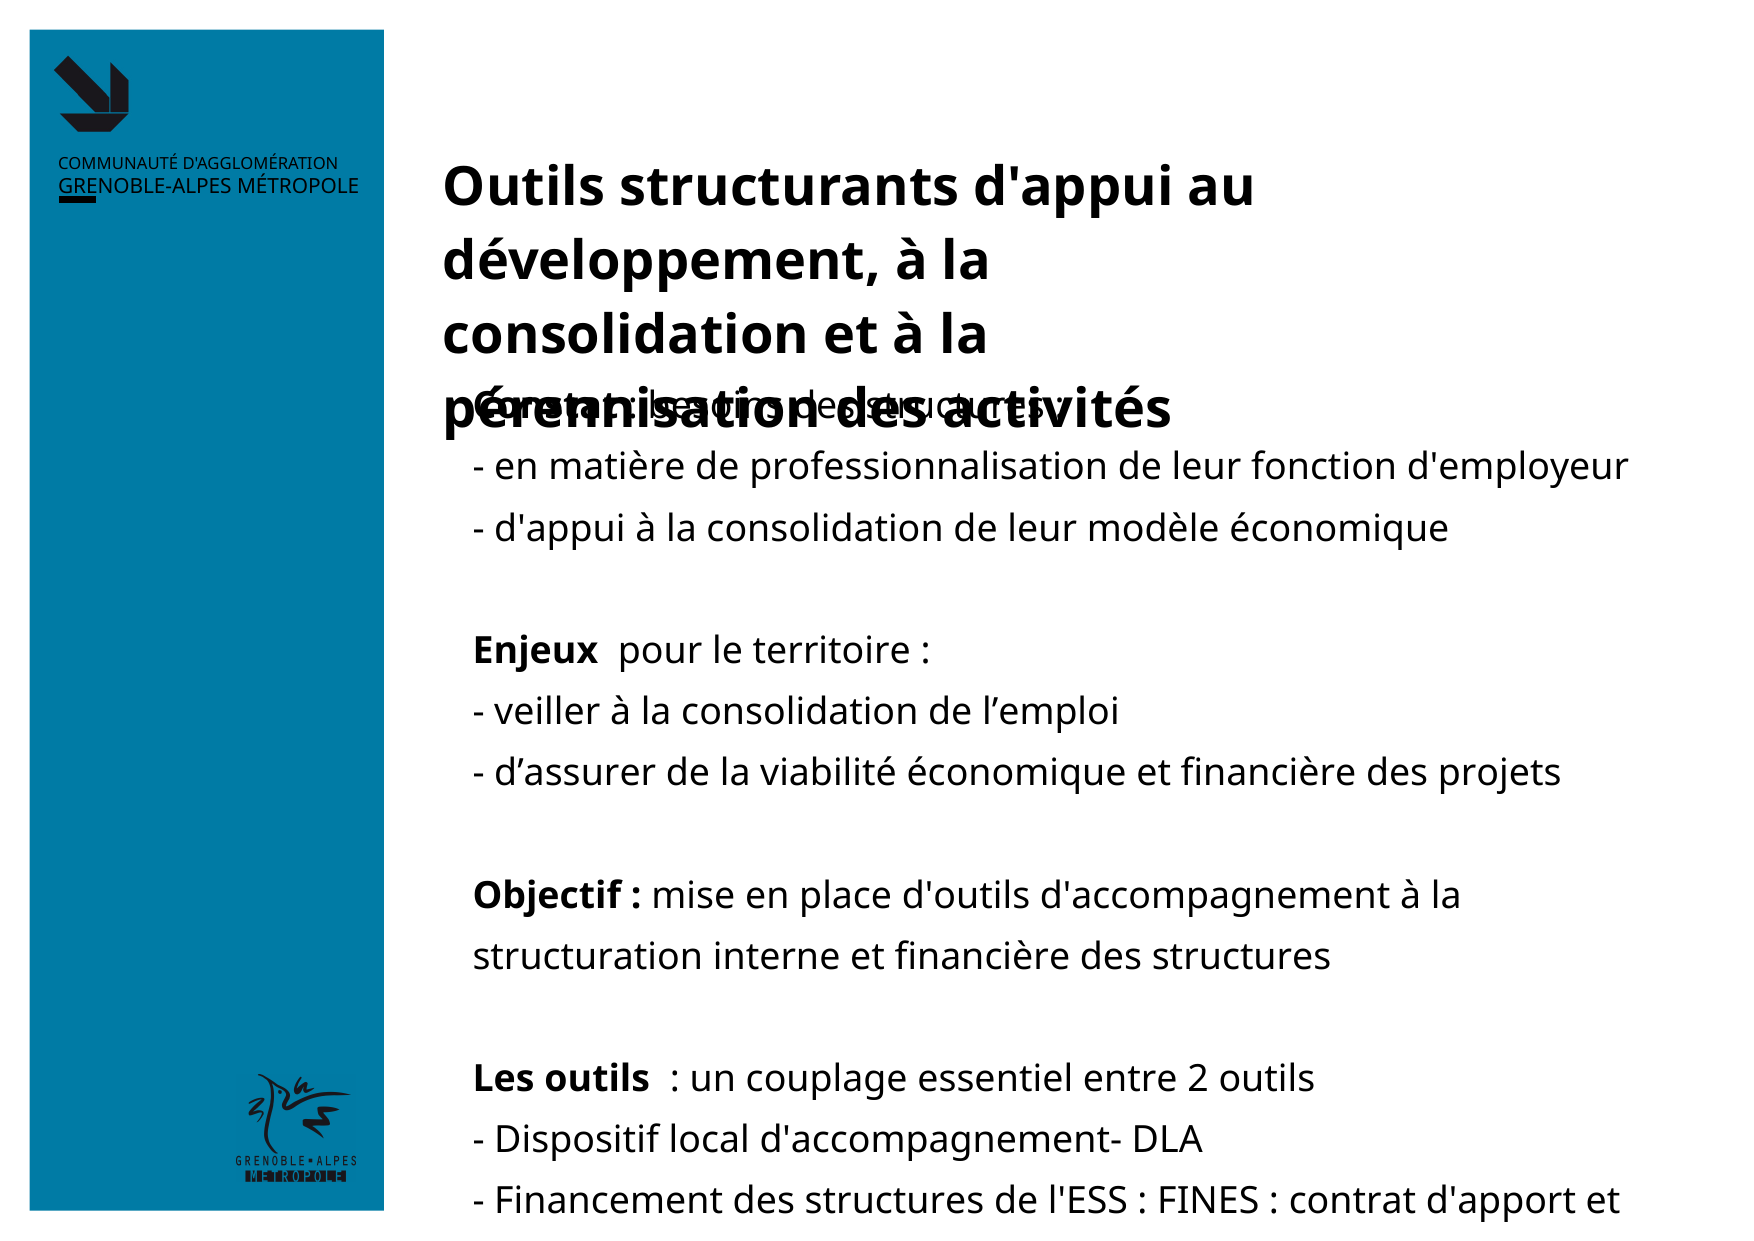

Outils structurants d'appui au développement, à la consolidation et à la pérennisation des activités
COMMUNAUTÉ D'AGGLOMÉRATION
GRENOBLE-ALPES MÉTROPOLE
Constat : besoins des structures :
- en matière de professionnalisation de leur fonction d'employeur
- d'appui à la consolidation de leur modèle économique
Enjeux pour le territoire :
- veiller à la consolidation de l’emploi
- d’assurer de la viabilité économique et financière des projets
Objectif : mise en place d'outils d'accompagnement à la structuration interne et financière des structures
Les outils : un couplage essentiel entre 2 outils
- Dispositif local d'accompagnement- DLA
- Financement des structures de l'ESS : FINES : contrat d'apport et relais de trésorerie